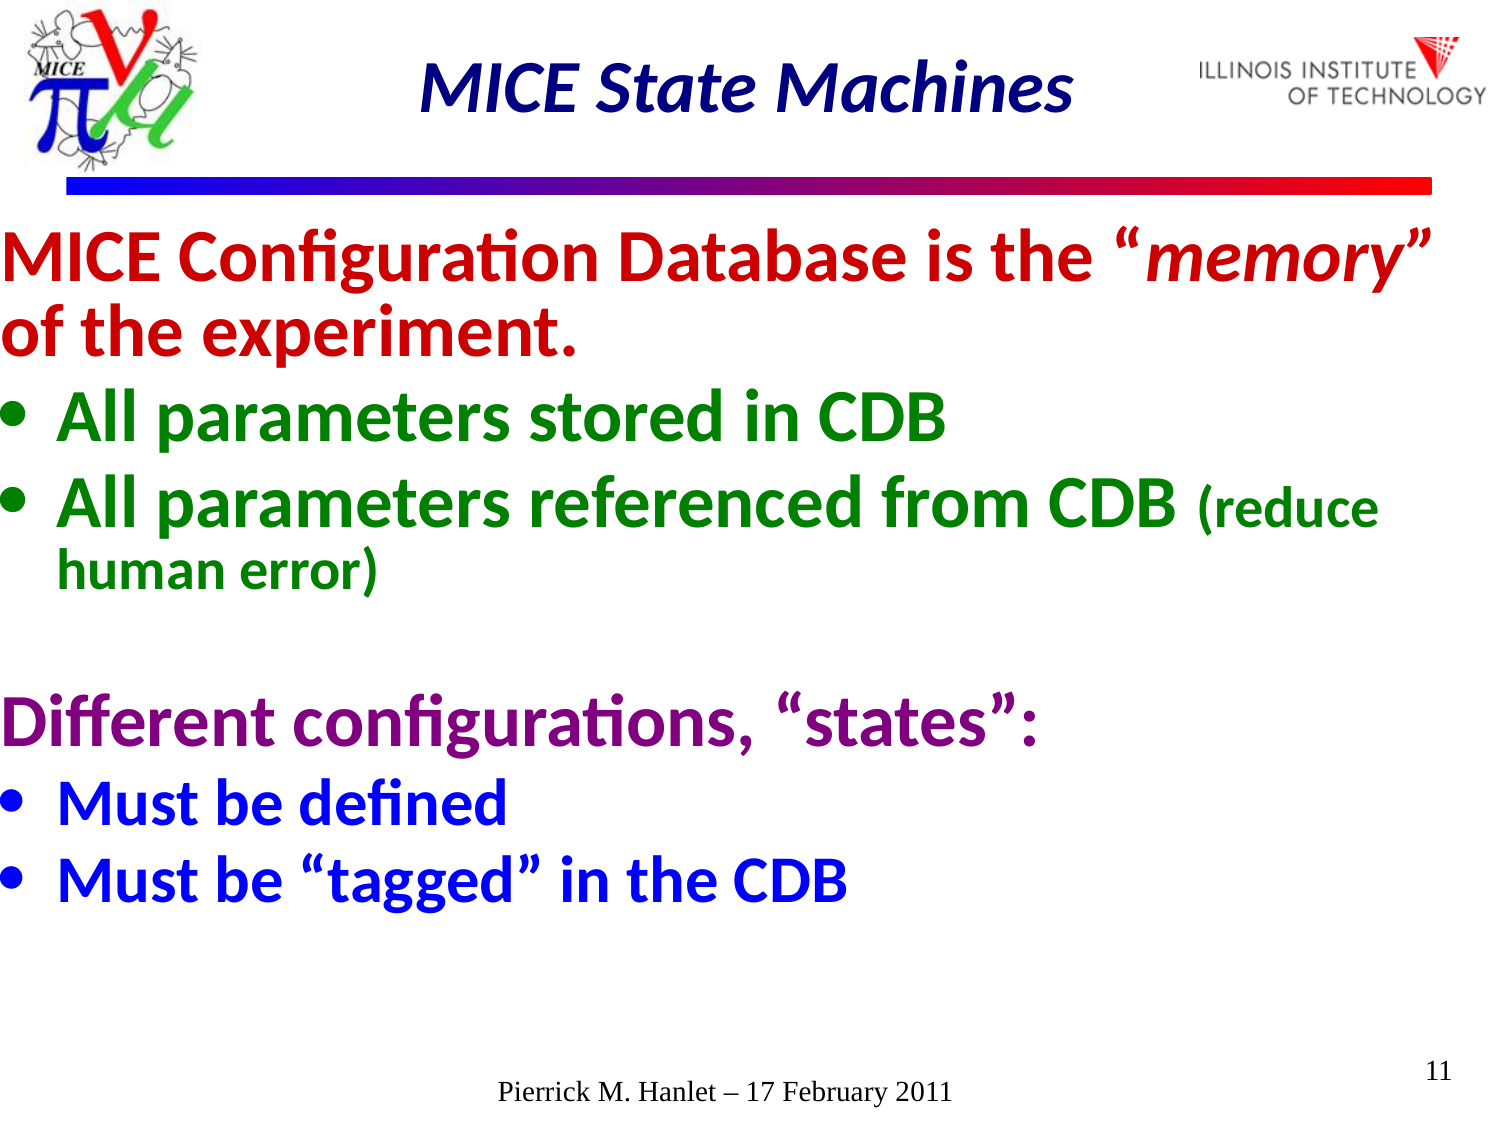

# MICE State Machines
MICE Configuration Database is the “memory” of the experiment.
All parameters stored in CDB
All parameters referenced from CDB (reduce human error)
Different configurations, “states”:
Must be defined
Must be “tagged” in the CDB
11